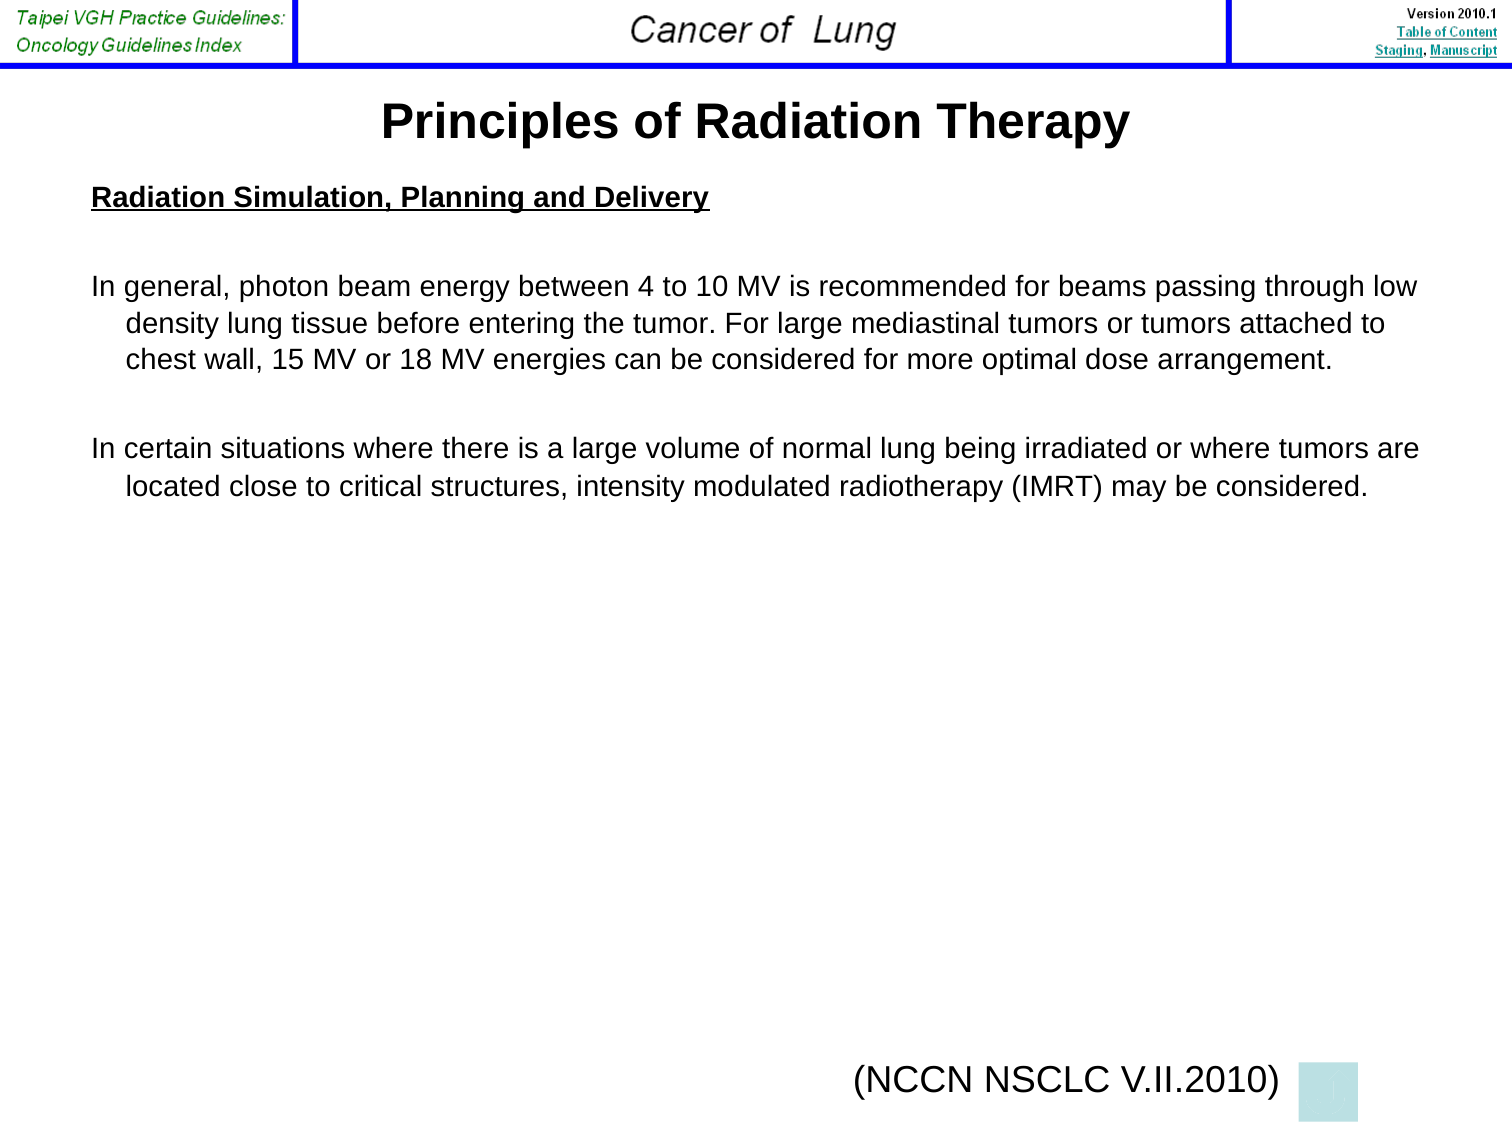

# Principles of Radiation Therapy
Radiation Simulation, Planning and Delivery
In general, photon beam energy between 4 to 10 MV is recommended for beams passing through low density lung tissue before entering the tumor. For large mediastinal tumors or tumors attached to chest wall, 15 MV or 18 MV energies can be considered for more optimal dose arrangement.
In certain situations where there is a large volume of normal lung being irradiated or where tumors are located close to critical structures, intensity modulated radiotherapy (IMRT) may be considered.
(NCCN NSCLC V.II.2010)